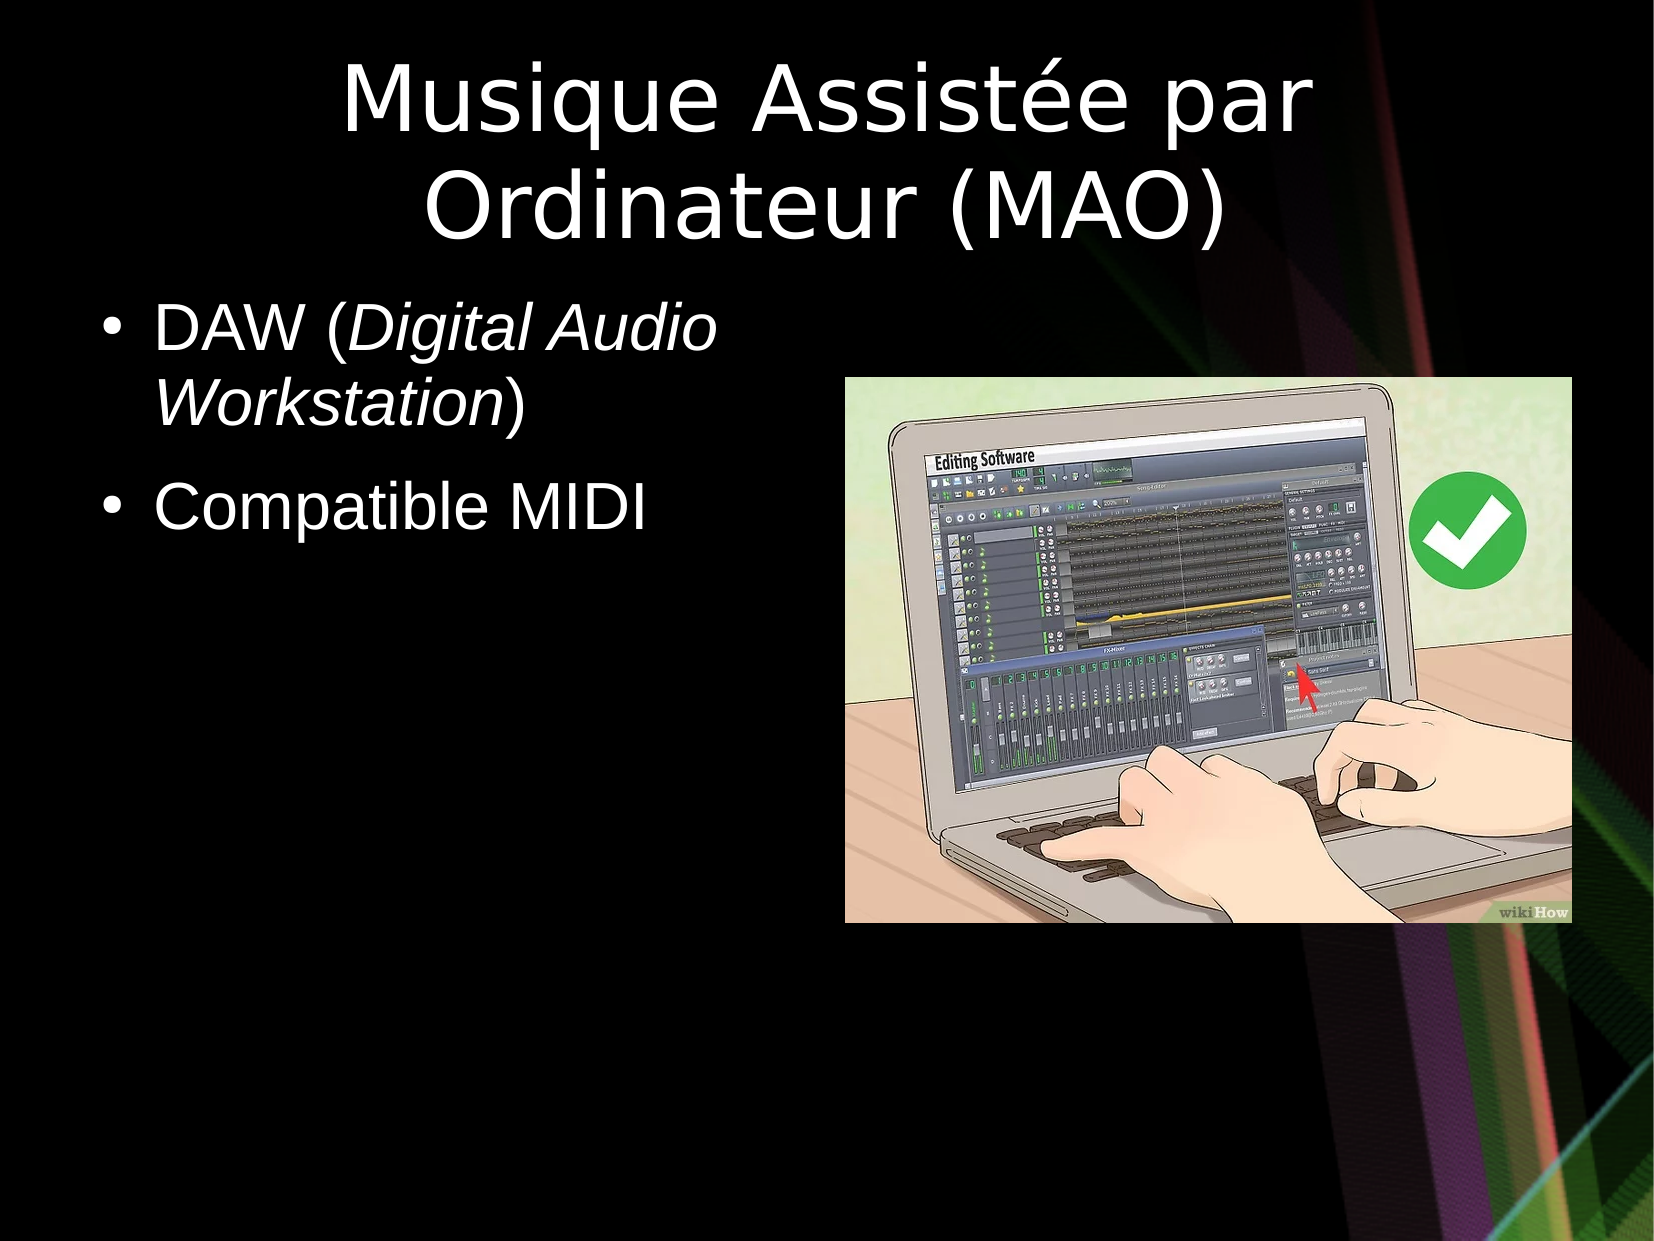

# Musique Assistée par Ordinateur (MAO)
DAW (Digital Audio Workstation)
Compatible MIDI